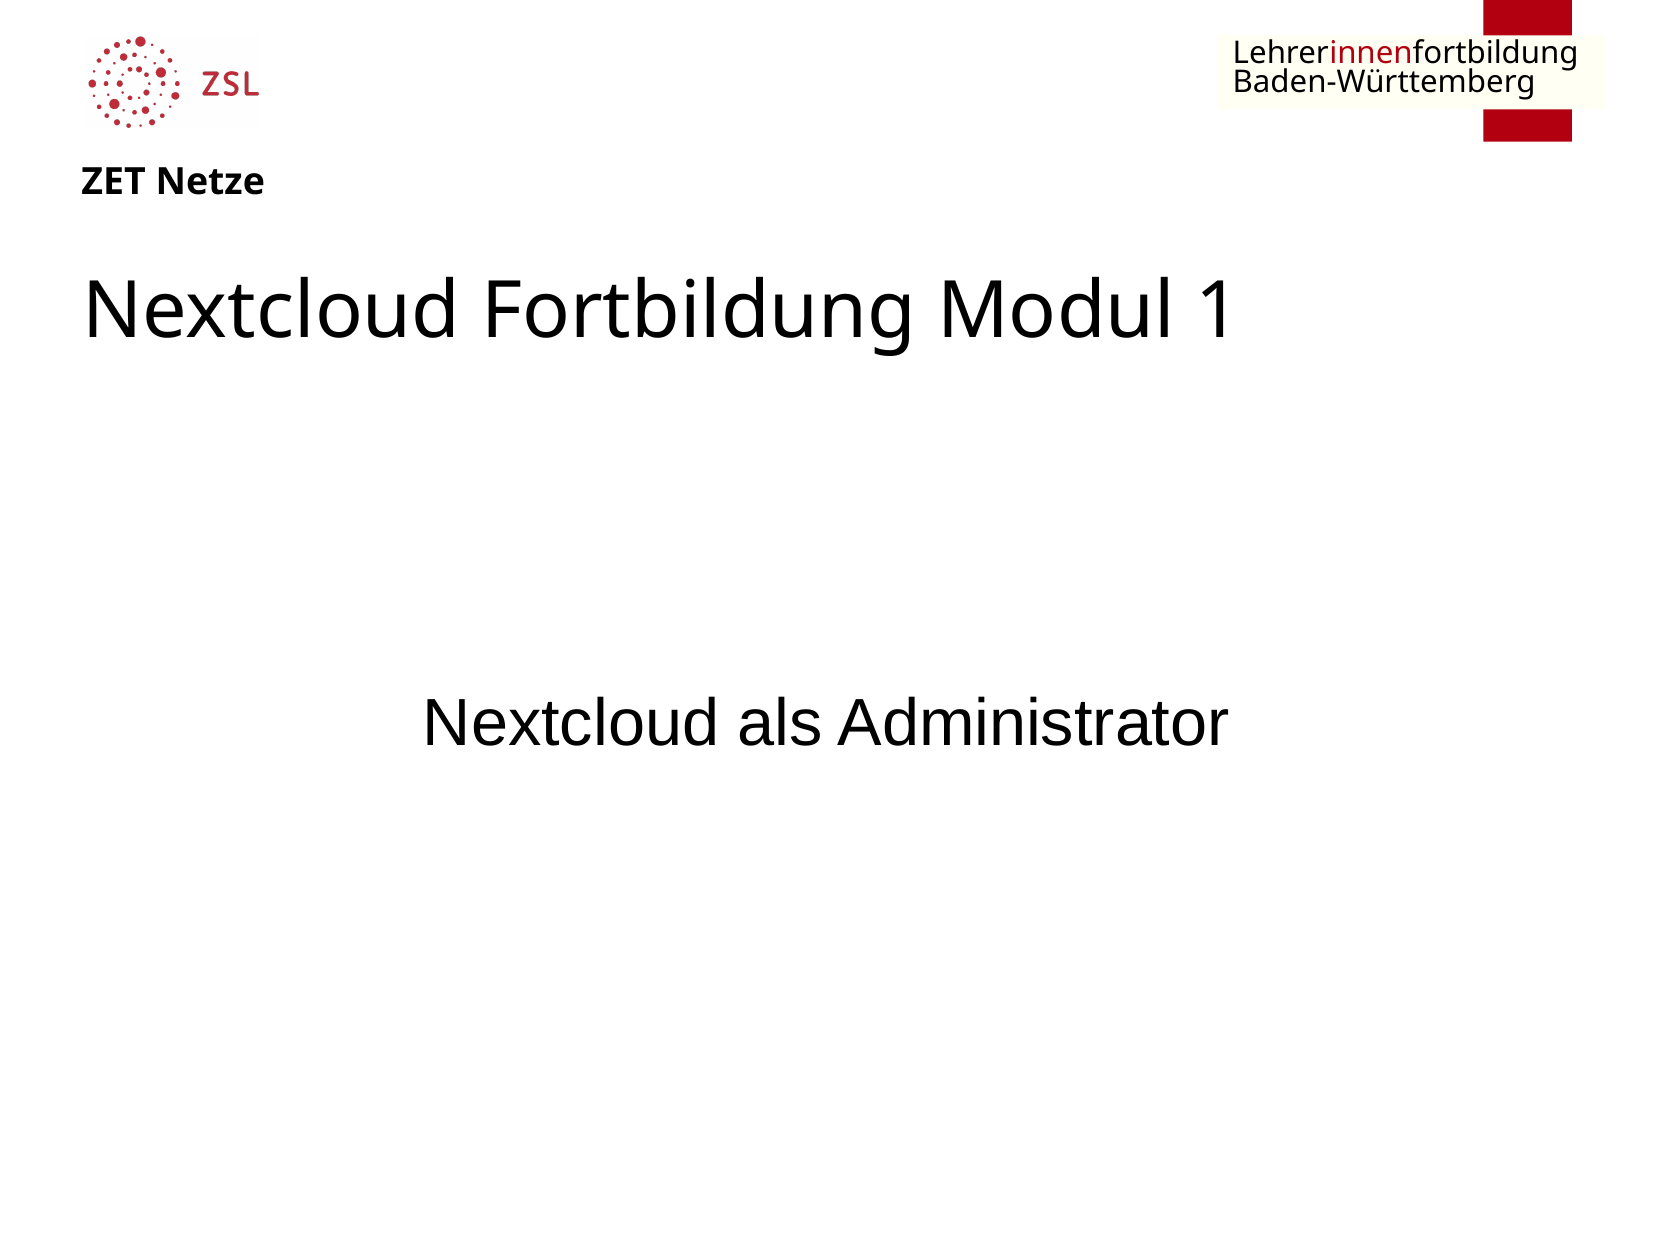

# Nextcloud Fortbildung Modul 1
Nextcloud als Administrator